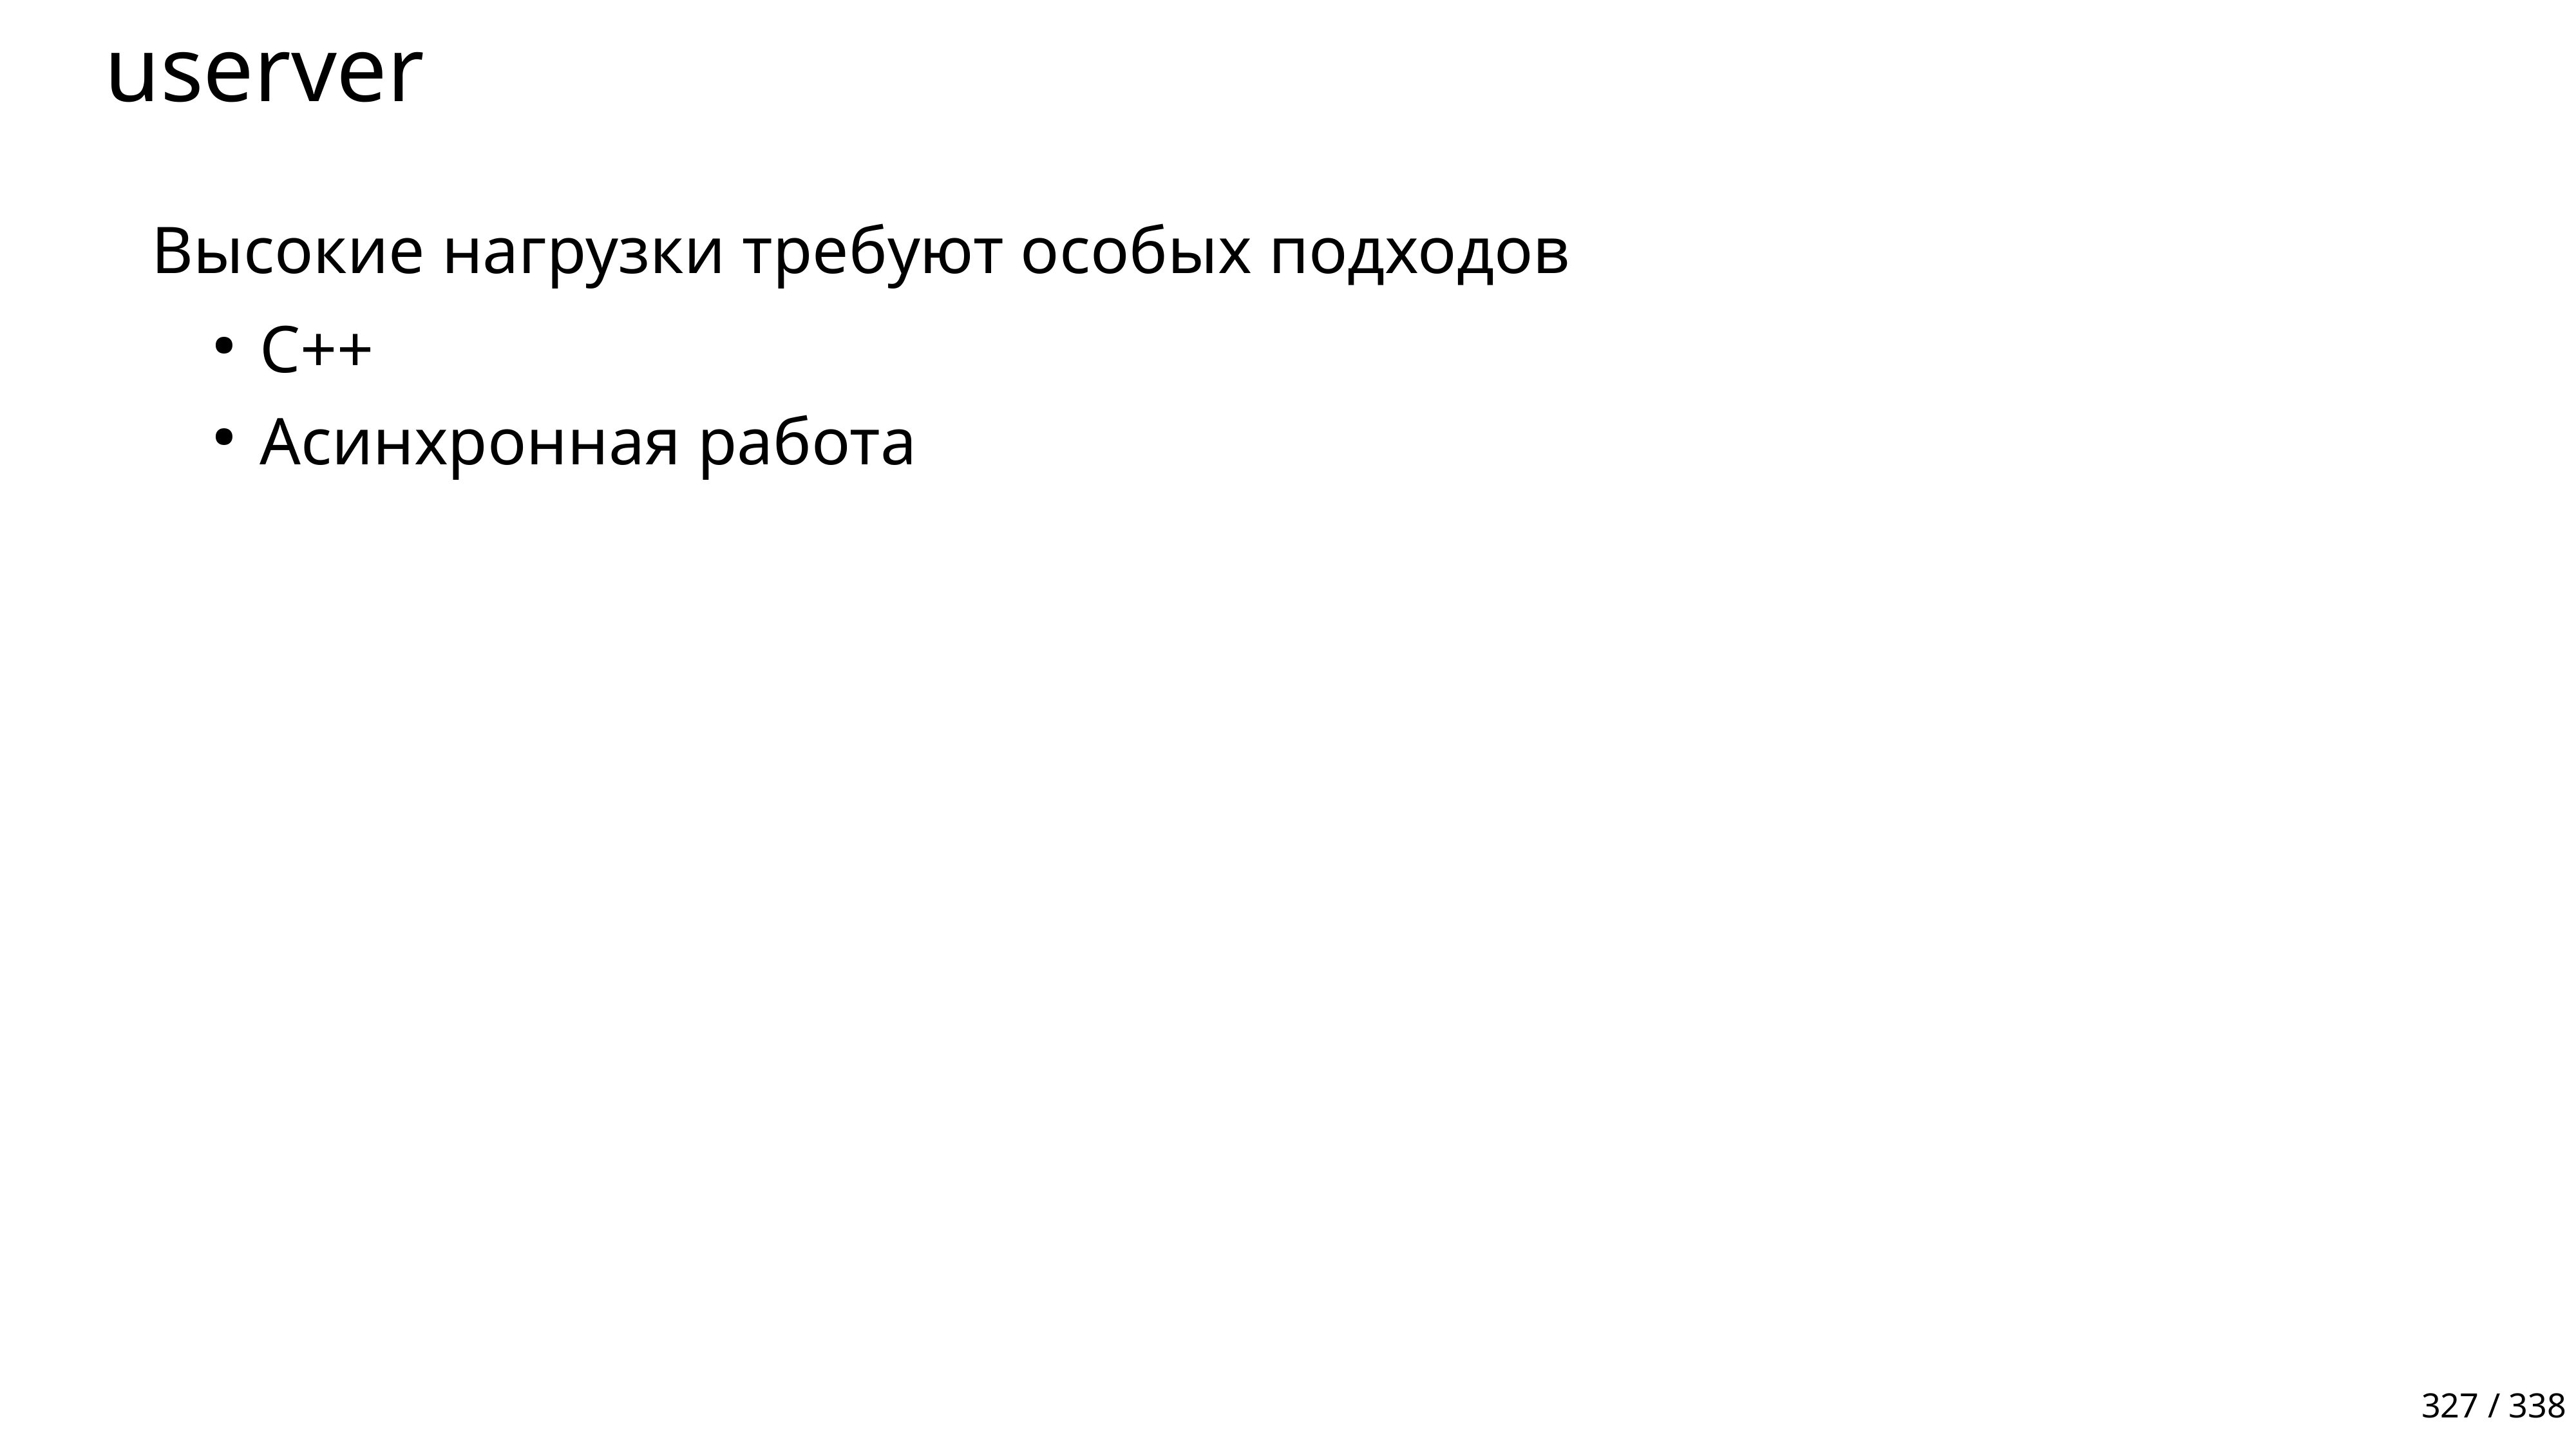

userver
# Высокие нагрузки требуют особых подходов
 С++
 Асинхронная работа